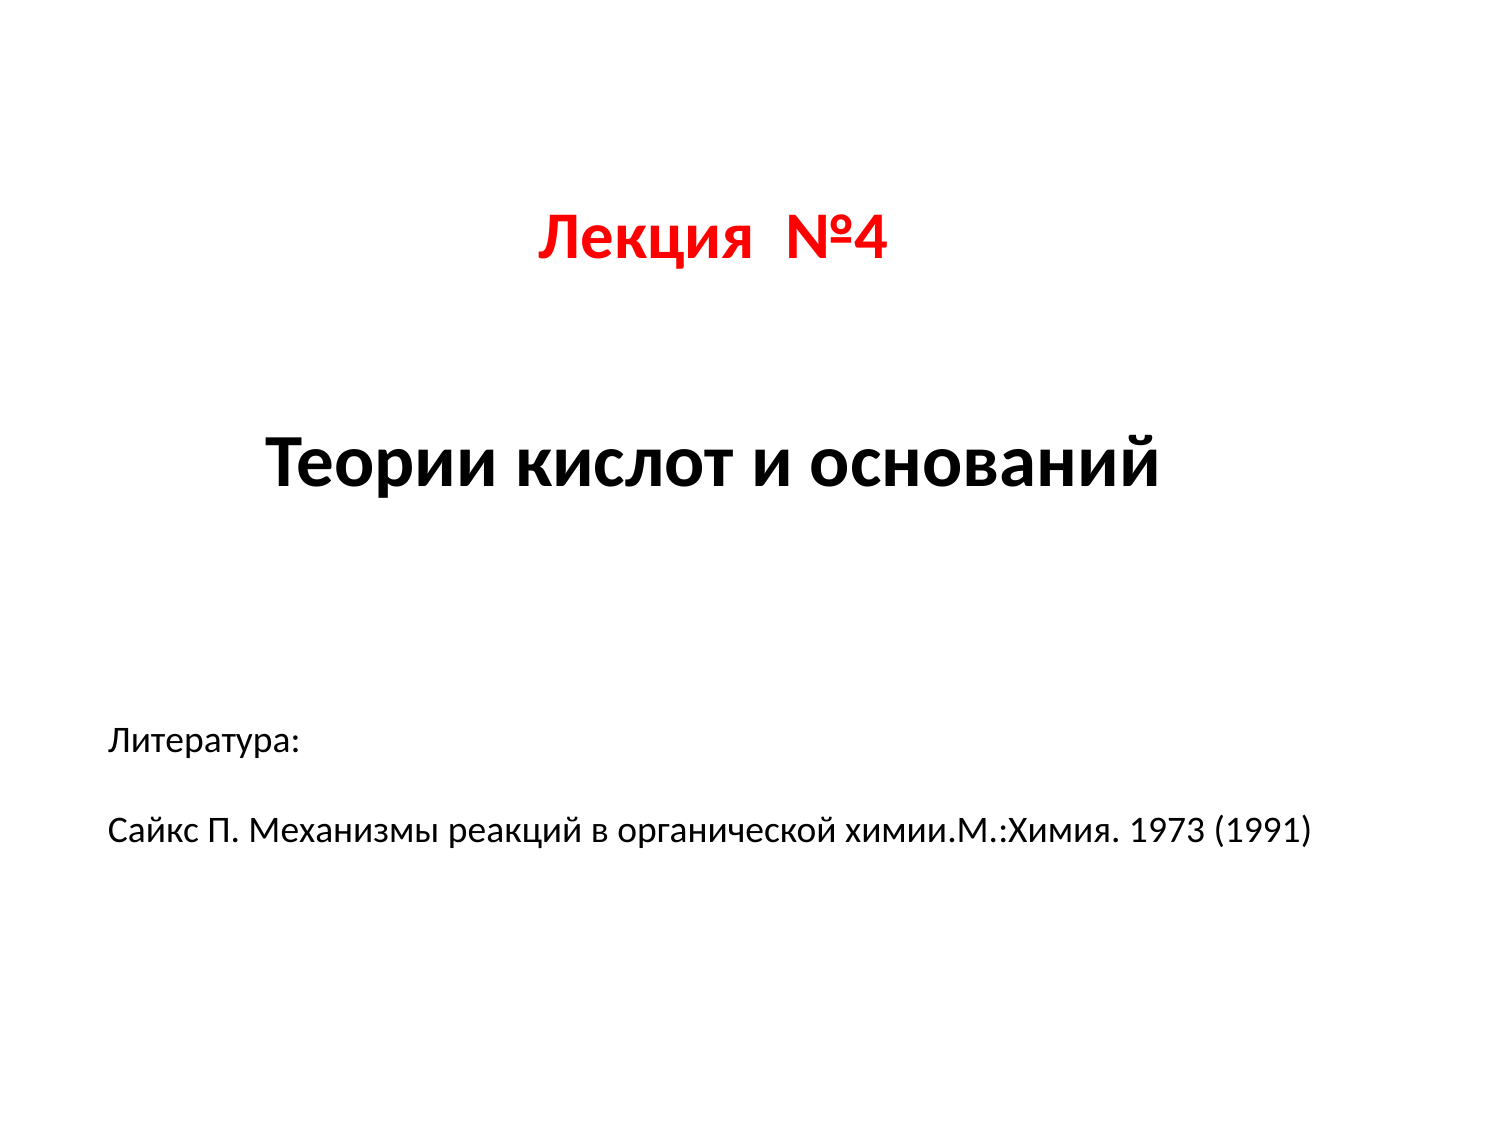

Лекция №4
Теории кислот и оснований
Литература:
Сайкс П. Механизмы реакций в органической химии.М.:Химия. 1973 (1991)